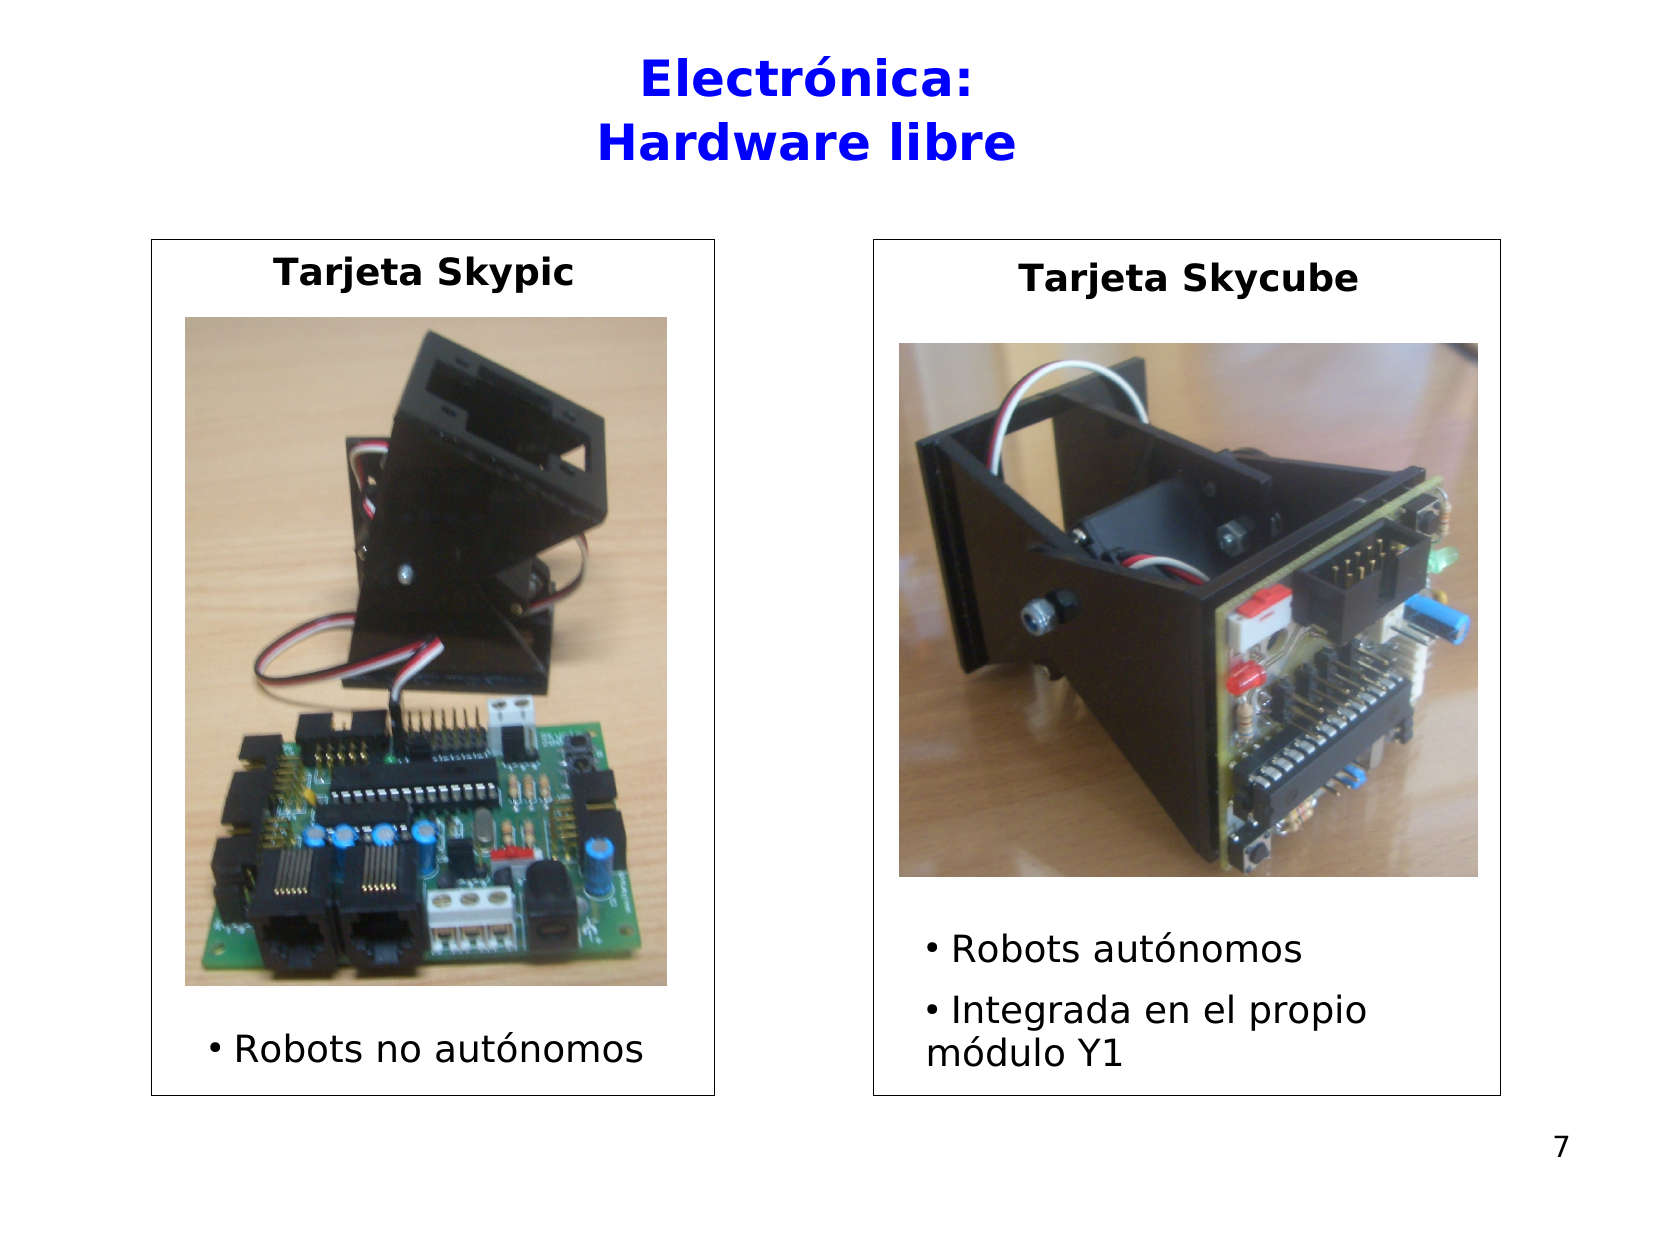

Electrónica:
Hardware libre
 Tarjeta Skypic
 Tarjeta Skycube
 Robots autónomos
 Integrada en el propio módulo Y1
 Robots no autónomos
7